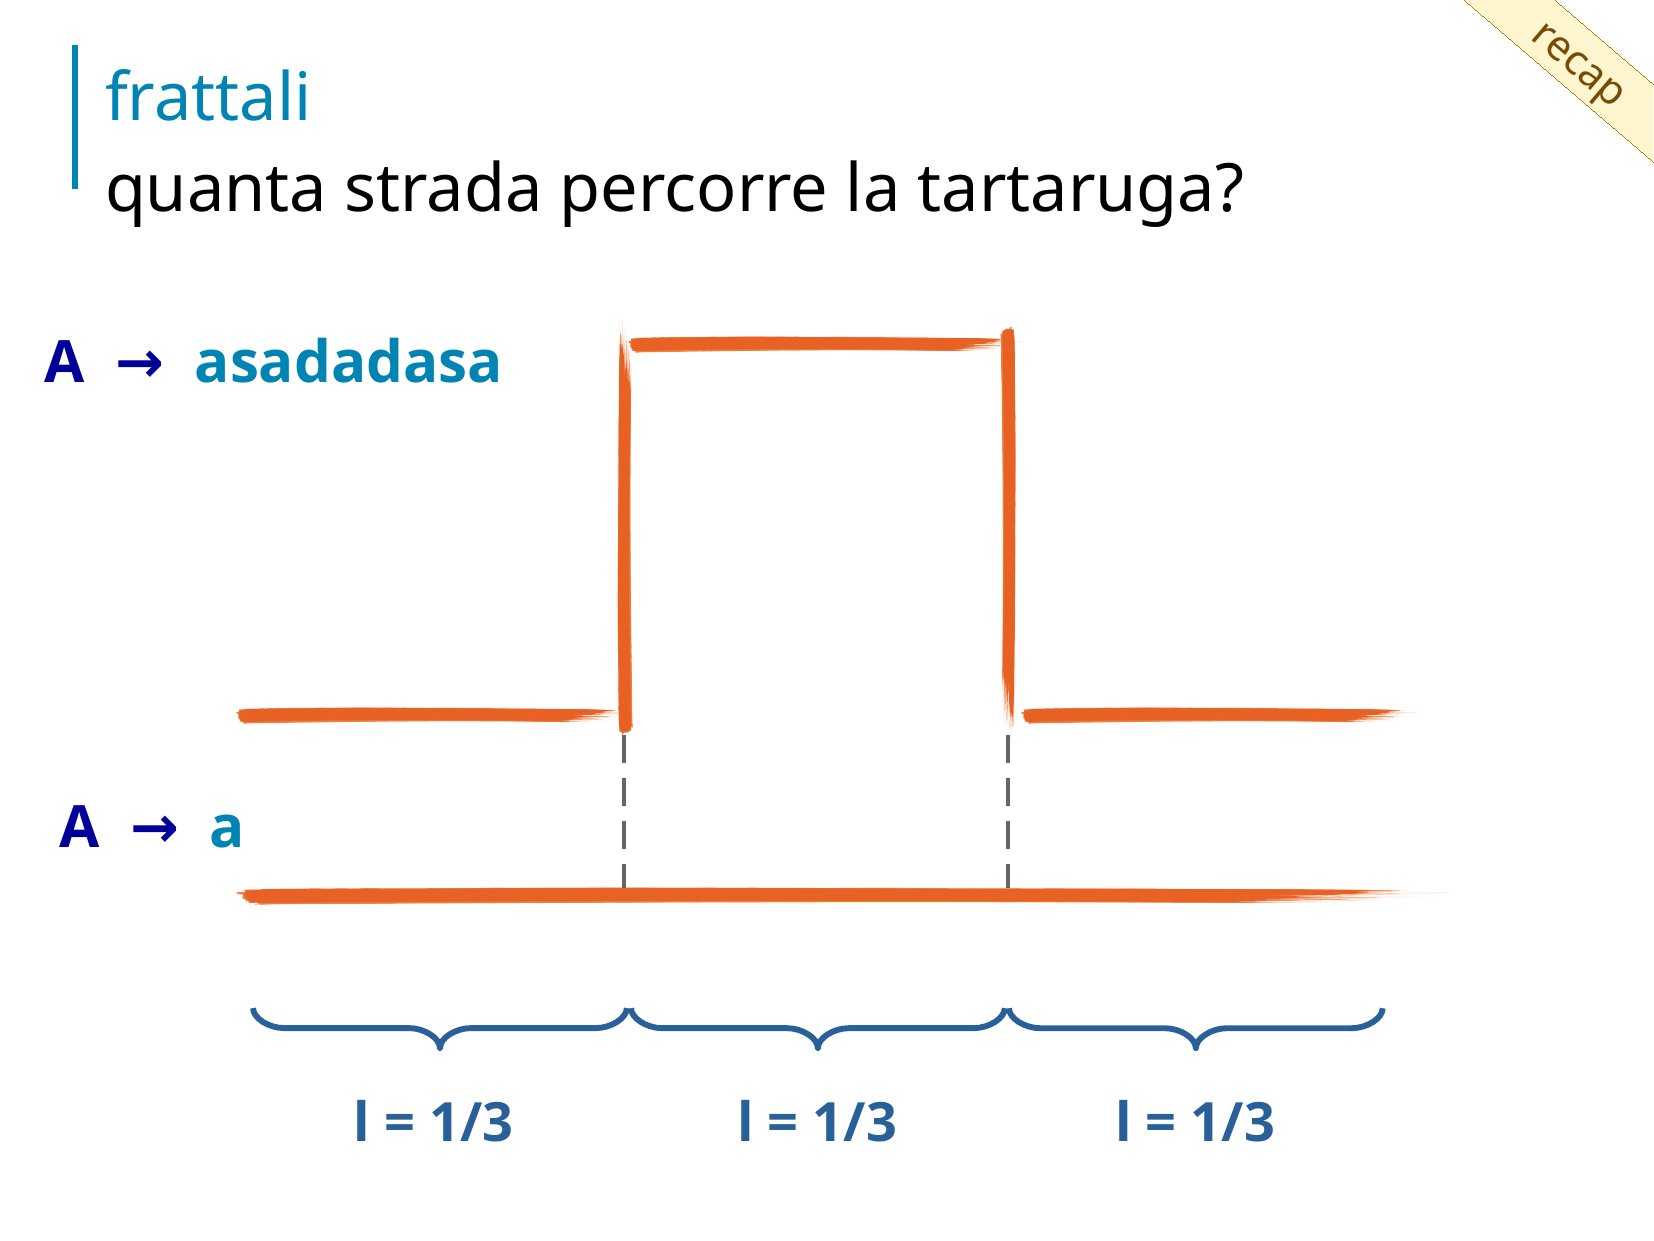

recap
# frattali quanta strada percorre la tartaruga?
A → asadadasa
A → a
l = 1/3
l = 1/3
l = 1/3